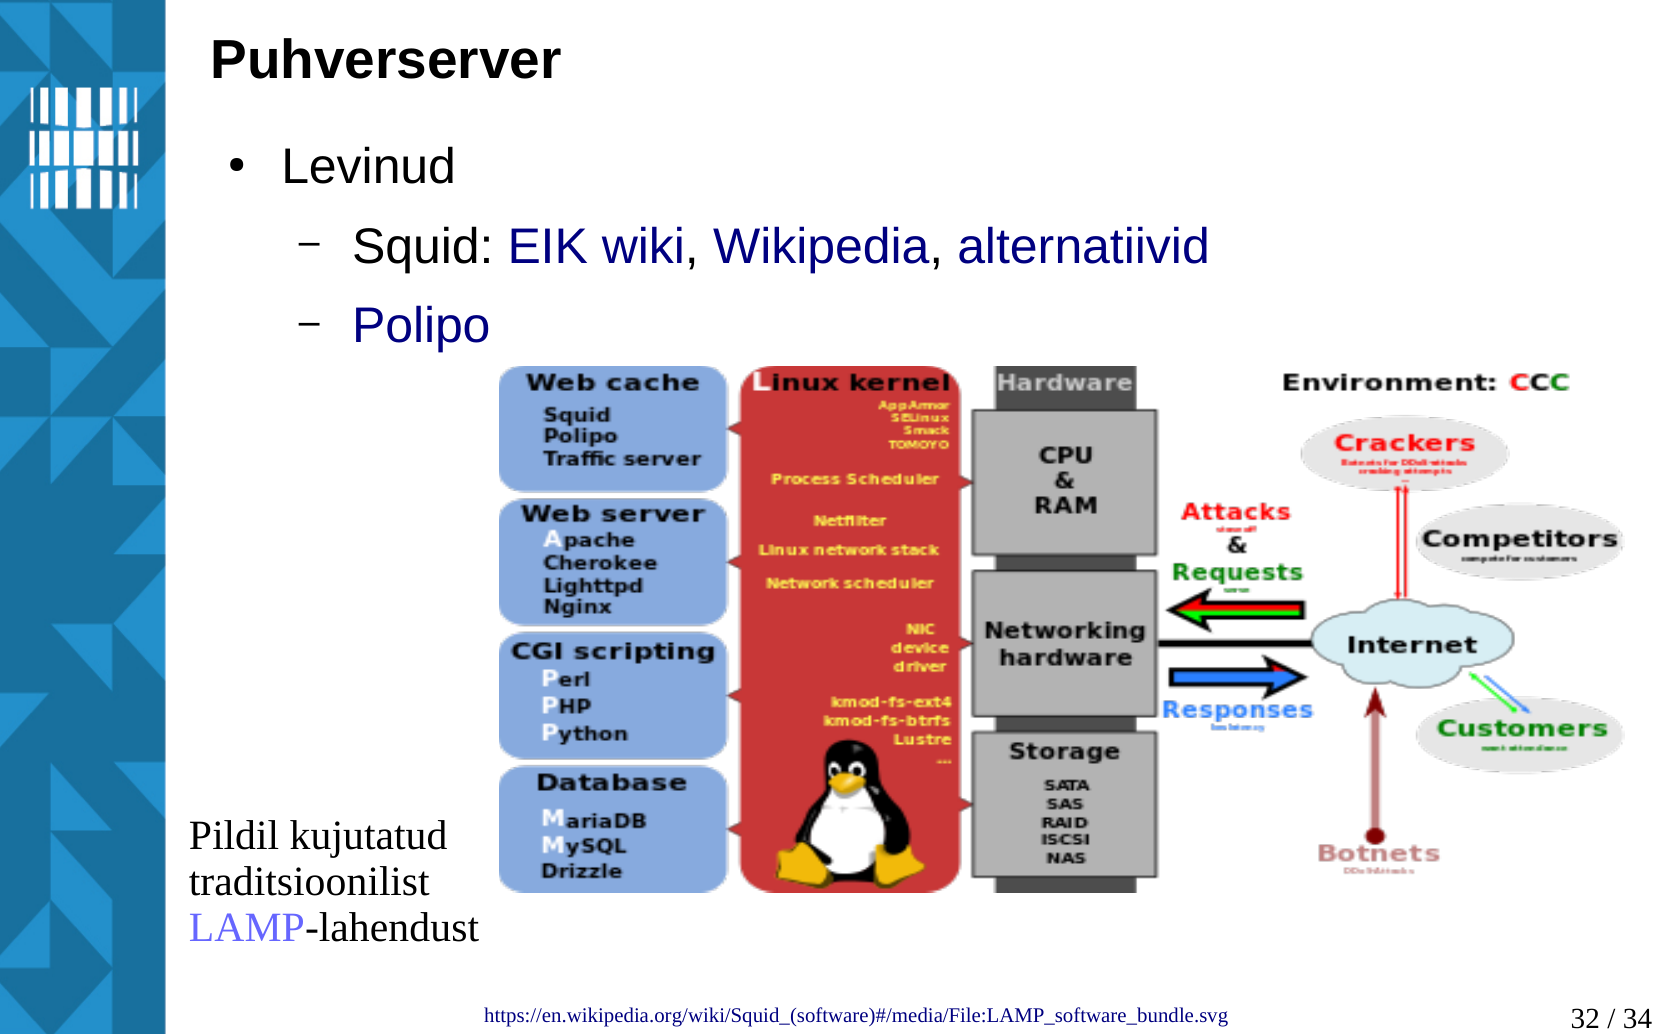

# Puhverserver
Levinud
Squid: EIK wiki, Wikipedia, alternatiivid
Polipo
Pildil kujutatud traditsioonilist LAMP-lahendust
32
https://en.wikipedia.org/wiki/Squid_(software)#/media/File:LAMP_software_bundle.svg